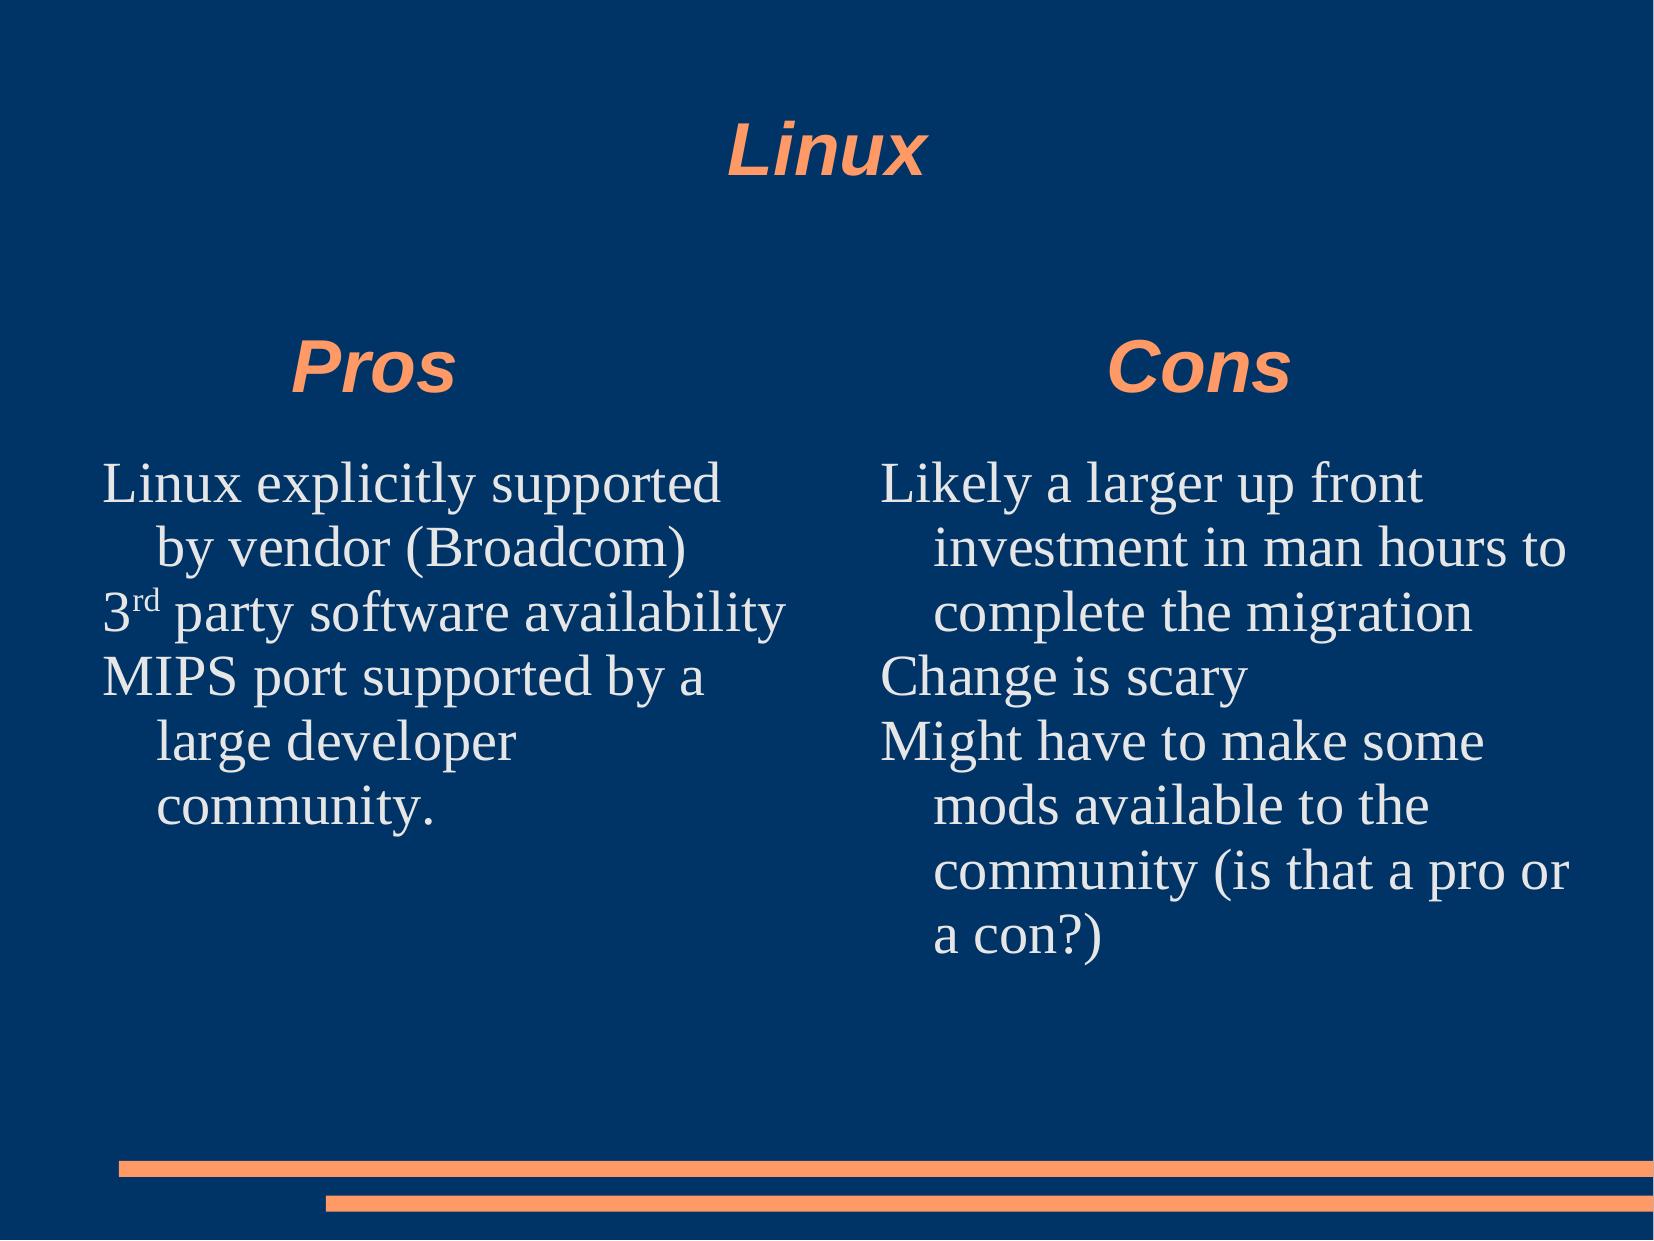

# Linux
Pros
Cons
Linux explicitly supported by vendor (Broadcom)
3rd party software availability
MIPS port supported by a large developer community.
Likely a larger up front investment in man hours to complete the migration
Change is scary
Might have to make some mods available to the community (is that a pro or a con?)